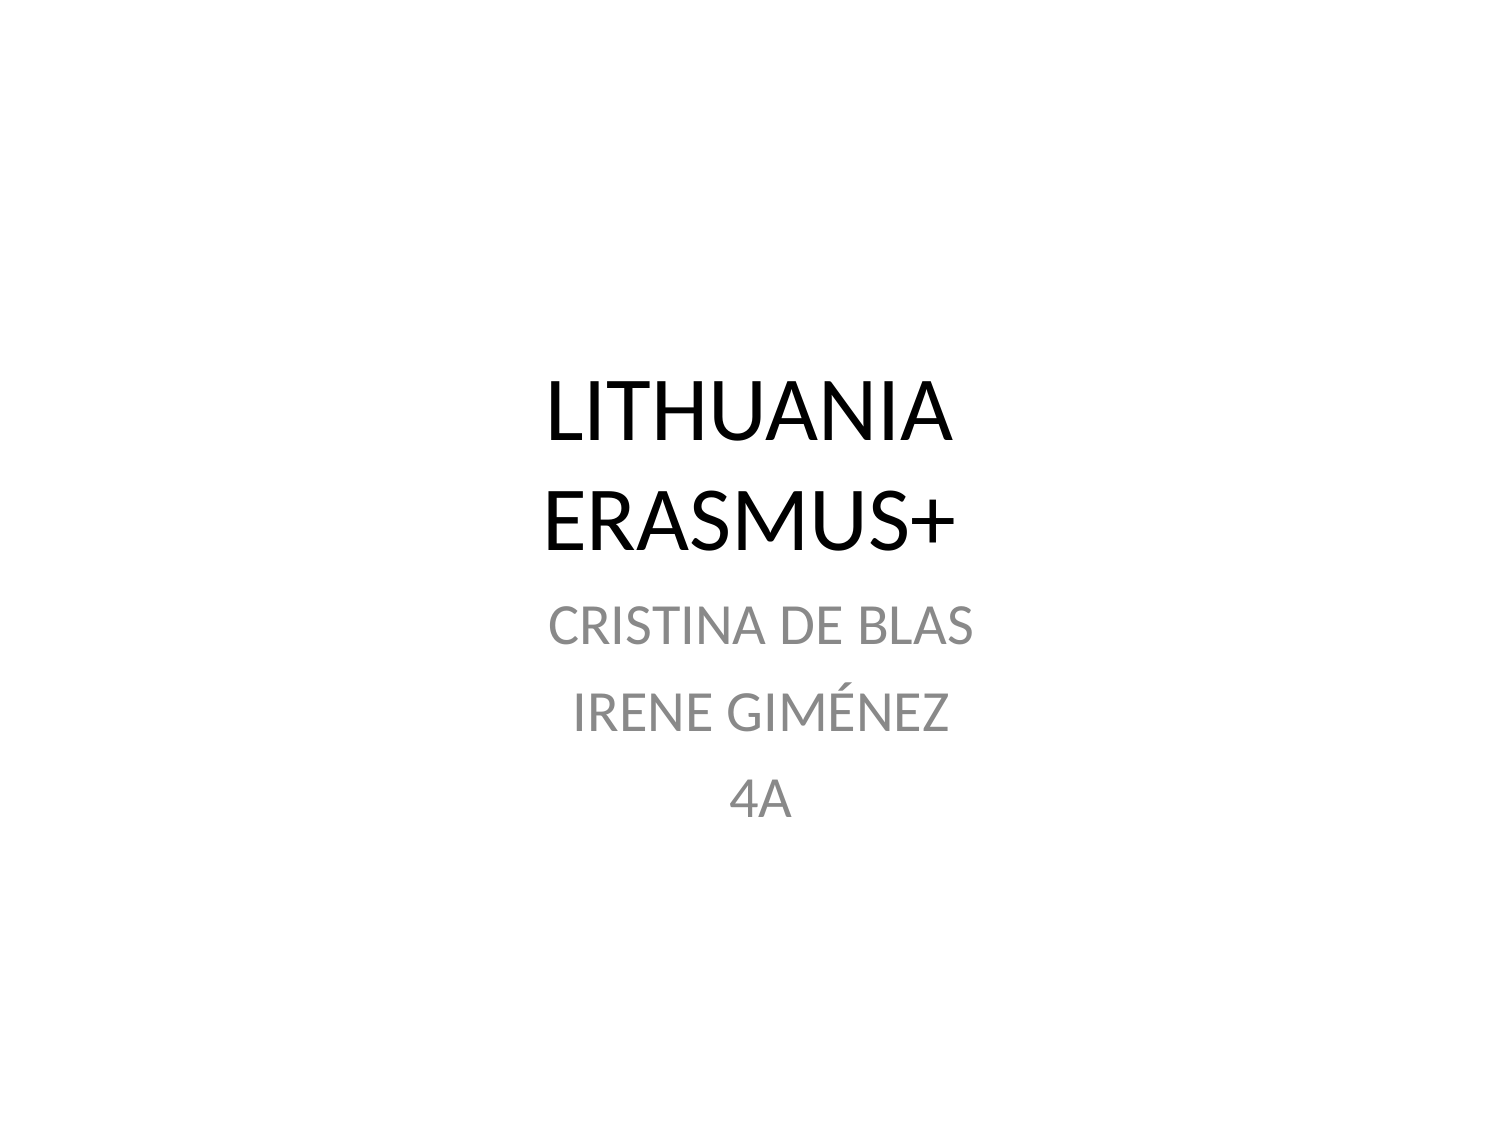

# LITHUANIA ERASMUS+
CRISTINA DE BLAS
IRENE GIMÉNEZ
4A